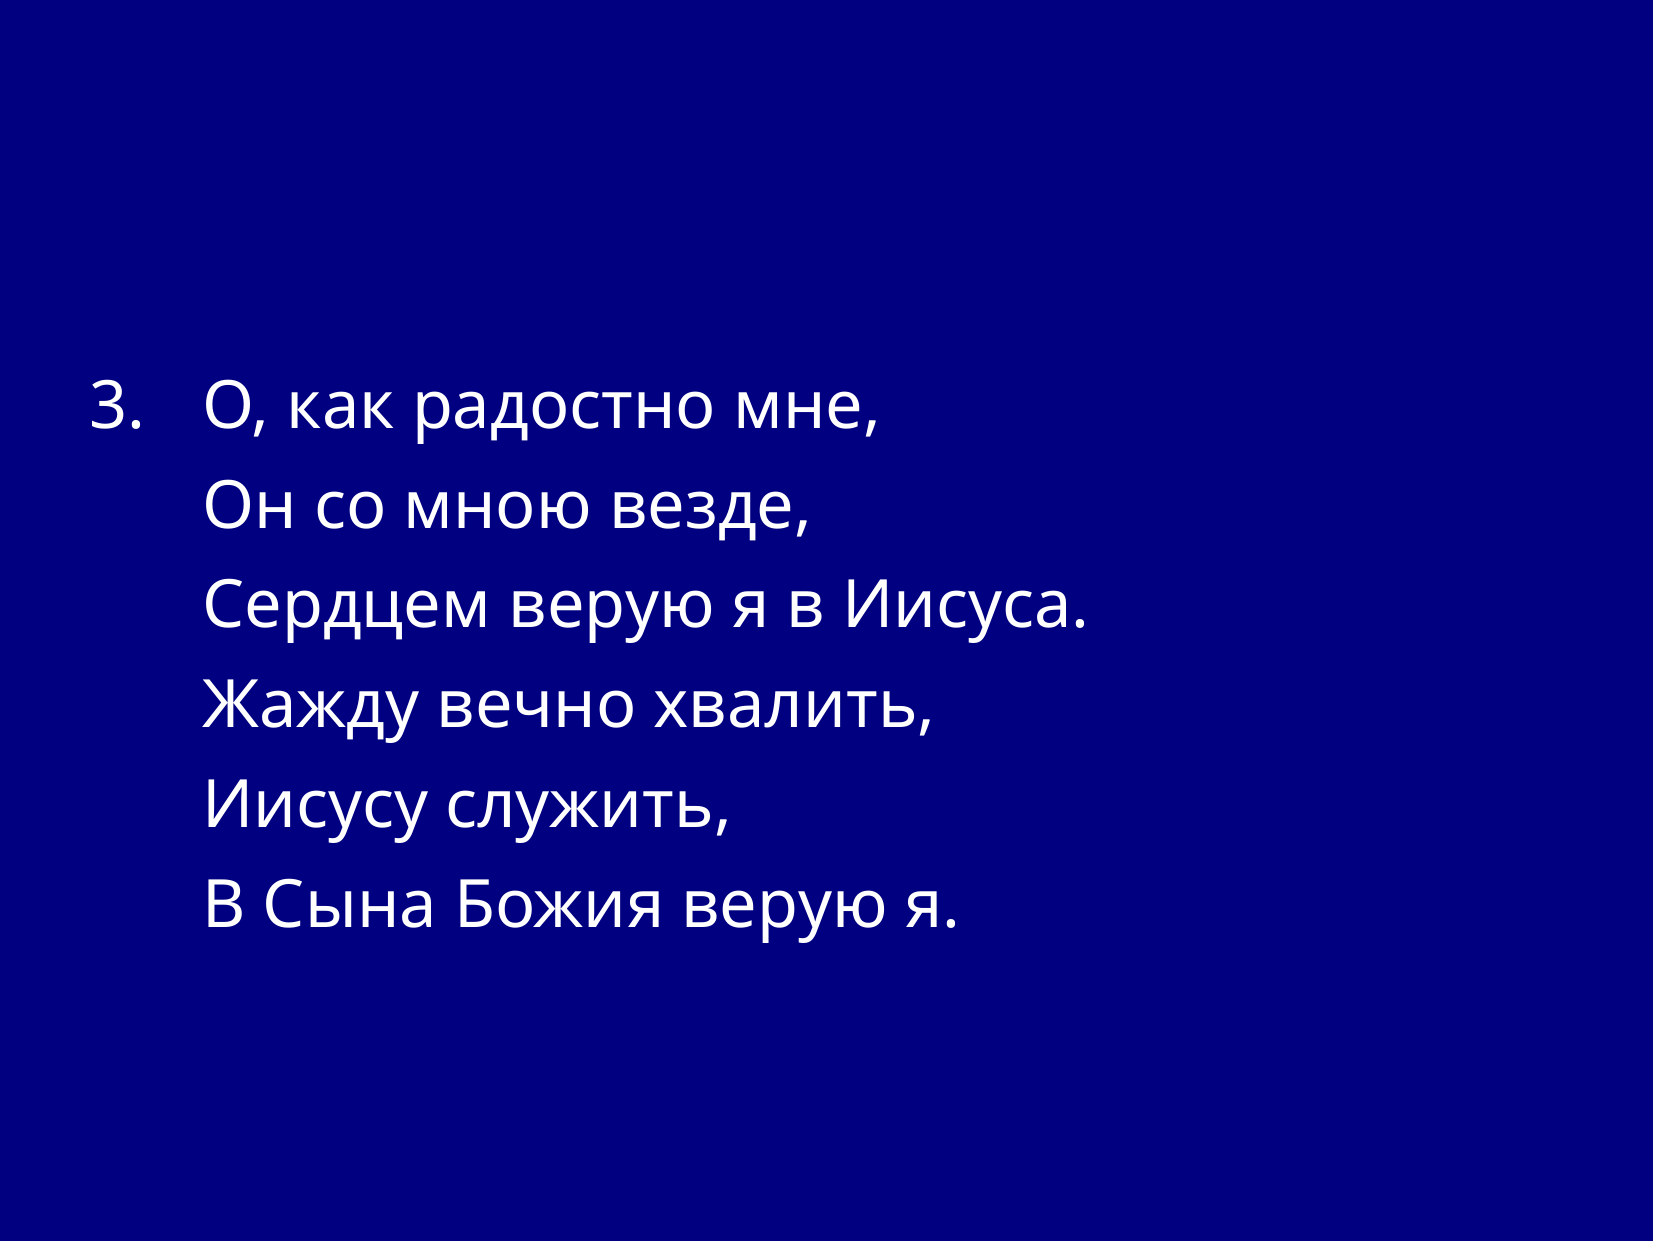

3.	О, как радостно мне,
	Он со мною везде,
	Сердцем верую я в Иисуса.
	Жажду вечно хвалить,
	Иисусу служить,
	В Сына Божия верую я.